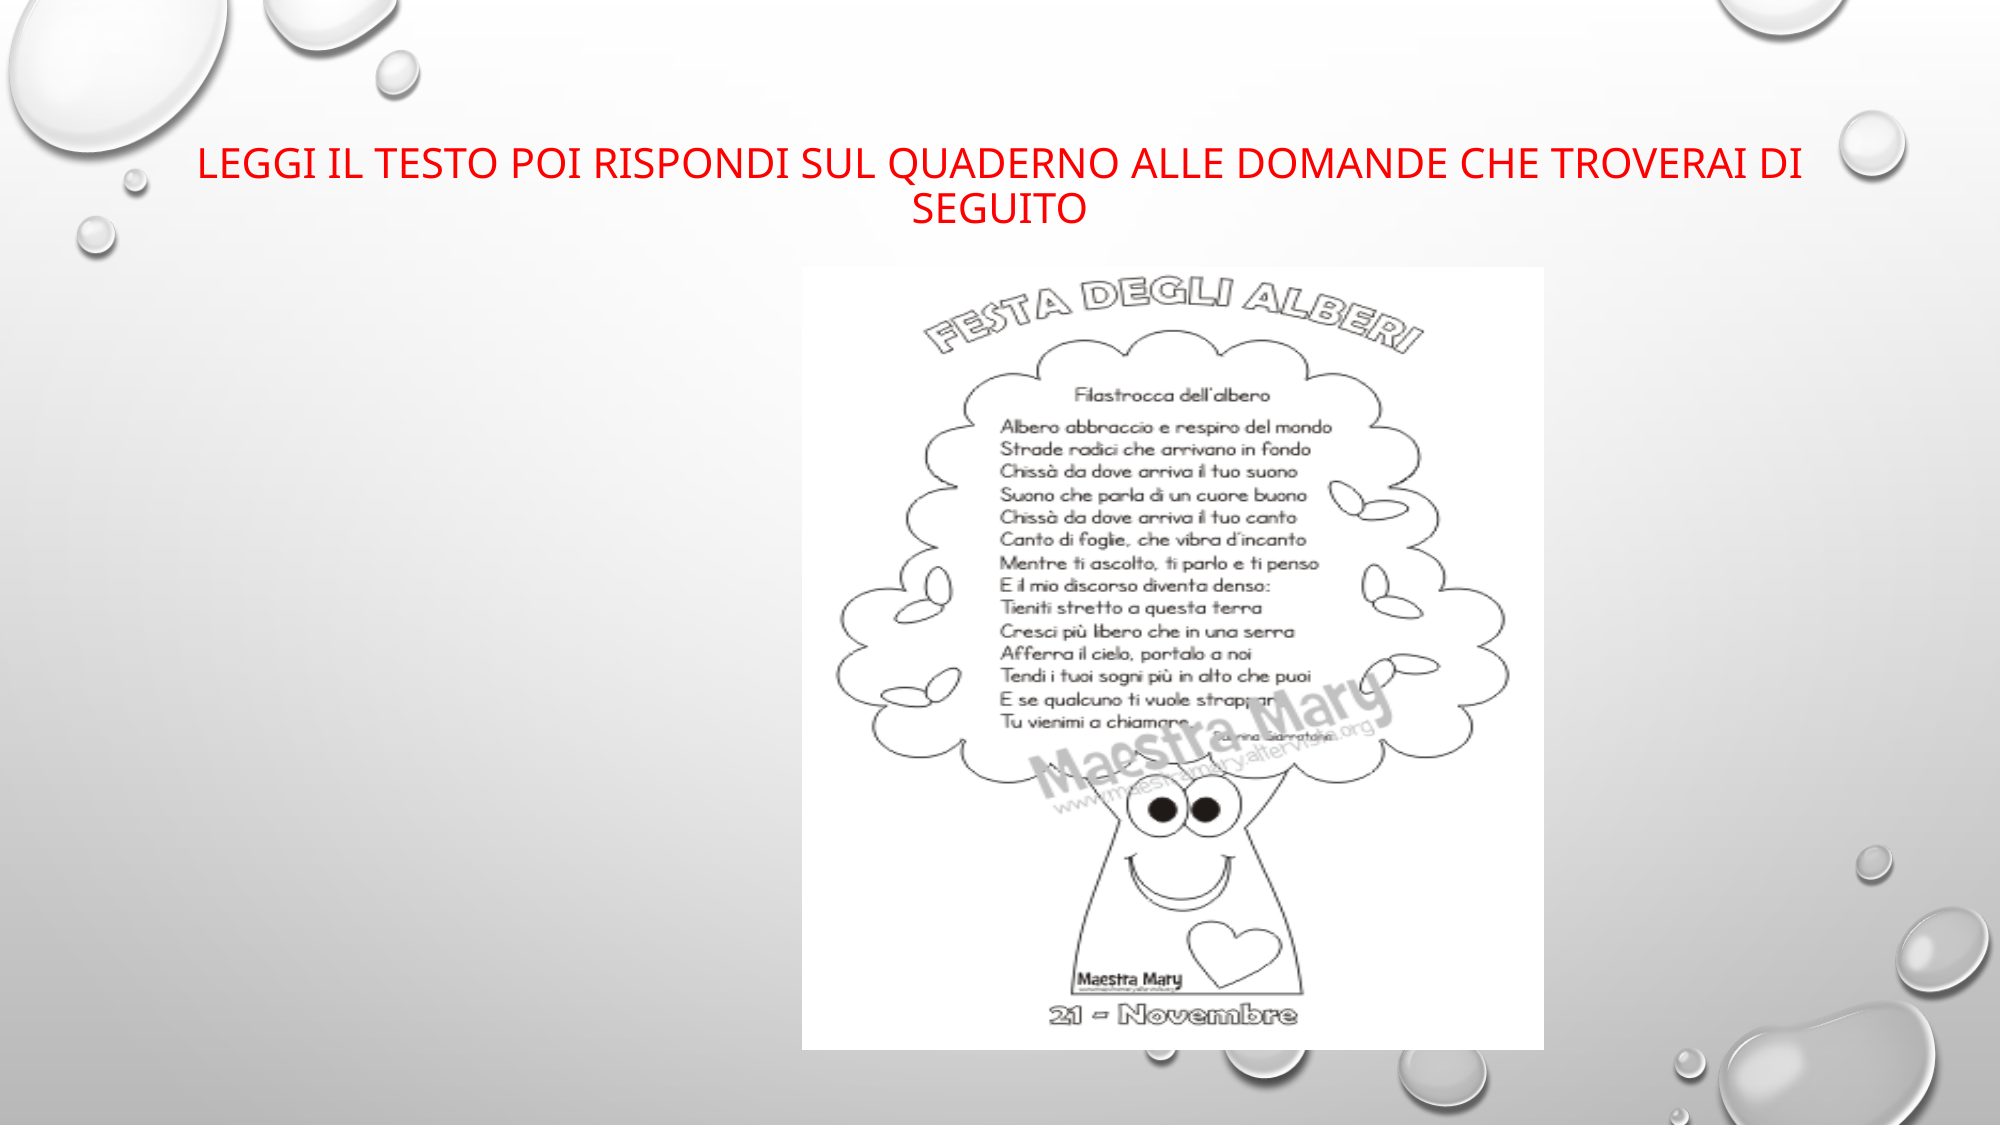

# Leggi il testo poi rispondi sul quaderno alle domande che troverai di seguito